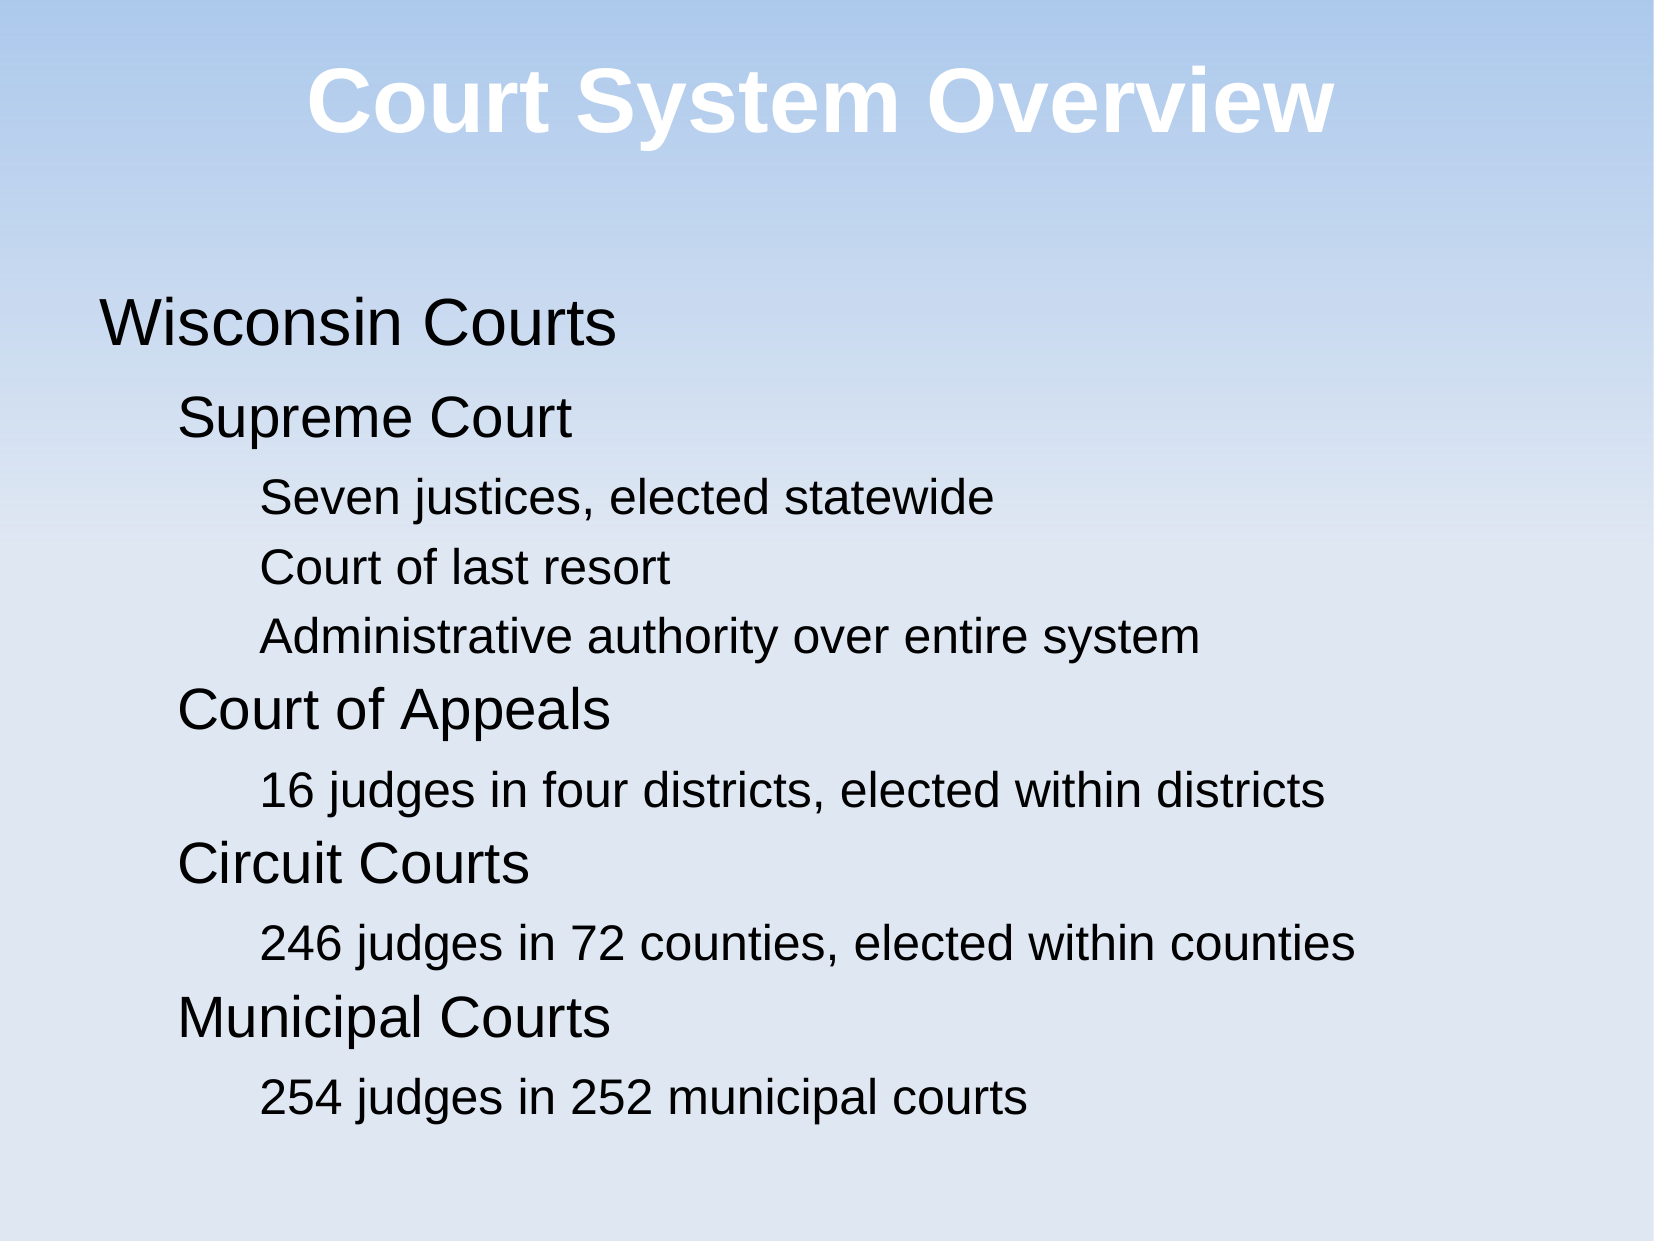

# Court System Overview
Wisconsin Courts
Supreme Court
Seven justices, elected statewide
Court of last resort
Administrative authority over entire system
Court of Appeals
16 judges in four districts, elected within districts
Circuit Courts
246 judges in 72 counties, elected within counties
Municipal Courts
254 judges in 252 municipal courts